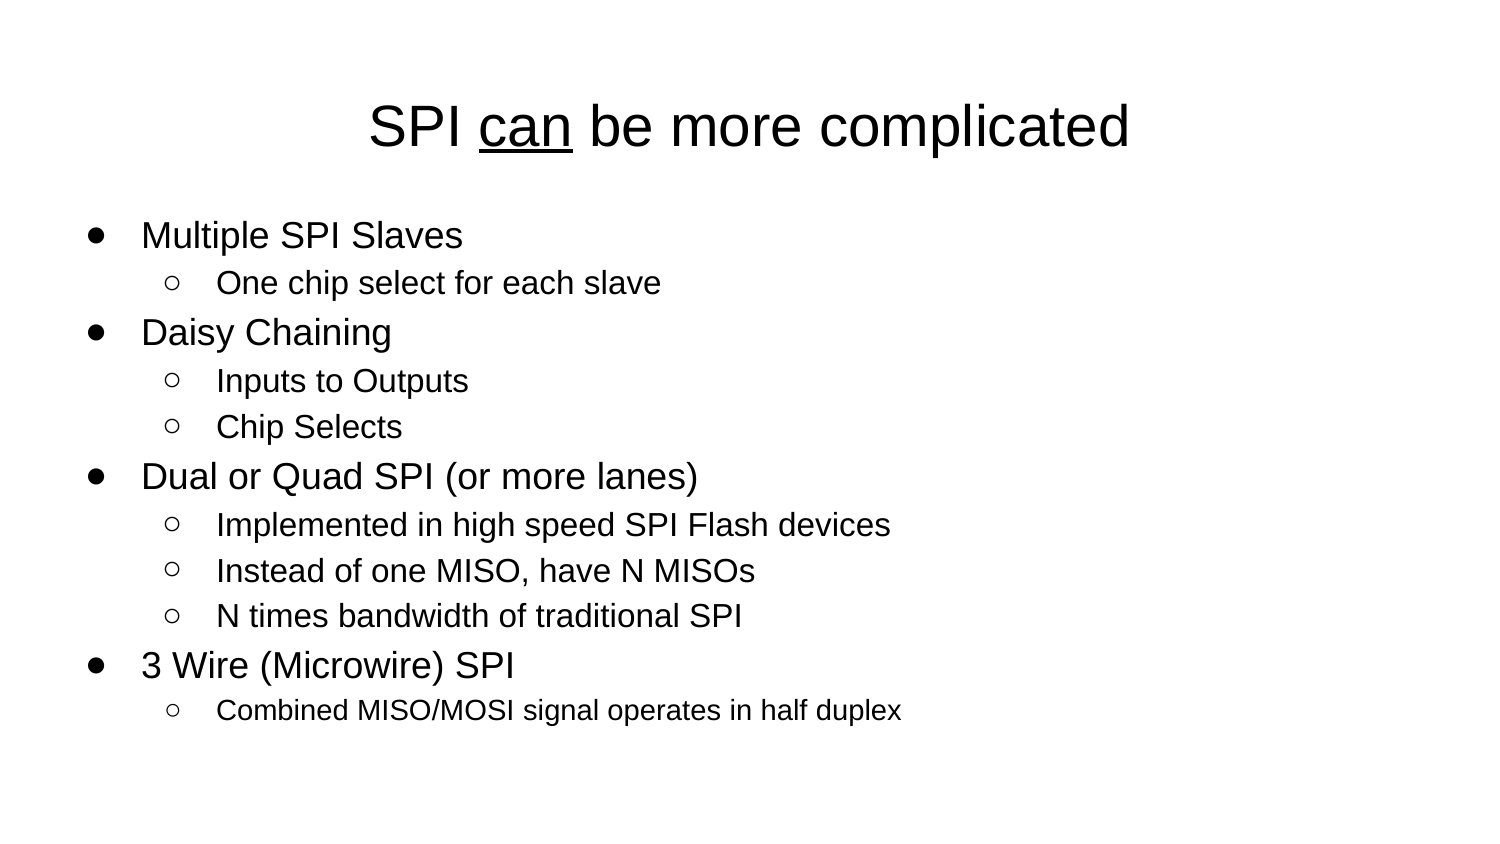

# SPI can be more complicated
Multiple SPI Slaves
One chip select for each slave
Daisy Chaining
Inputs to Outputs
Chip Selects
Dual or Quad SPI (or more lanes)
Implemented in high speed SPI Flash devices
Instead of one MISO, have N MISOs
N times bandwidth of traditional SPI
3 Wire (Microwire) SPI
Combined MISO/MOSI signal operates in half duplex